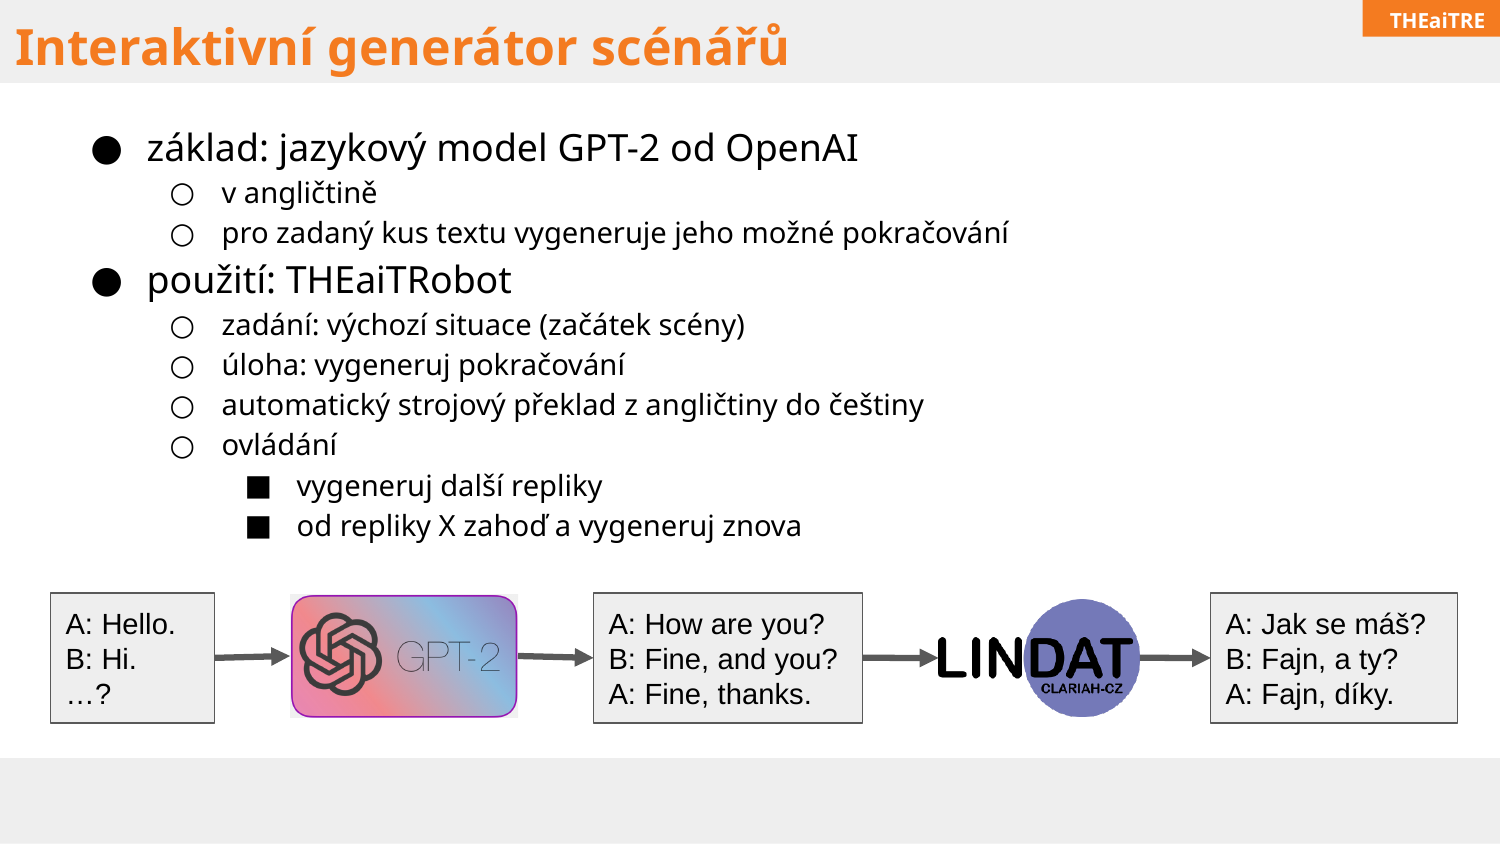

Interaktivní generátor scénářů
THEaiTRE
# základ: jazykový model GPT-2 od OpenAI
v angličtině
pro zadaný kus textu vygeneruje jeho možné pokračování
použití: THEaiTRobot
zadání: výchozí situace (začátek scény)
úloha: vygeneruj pokračování
automatický strojový překlad z angličtiny do češtiny
ovládání
vygeneruj další repliky
od repliky X zahoď a vygeneruj znova
A: Hello.
B: Hi.
…?
A: How are you?
B: Fine, and you?
A: Fine, thanks.
A: Jak se máš?
B: Fajn, a ty?
A: Fajn, díky.